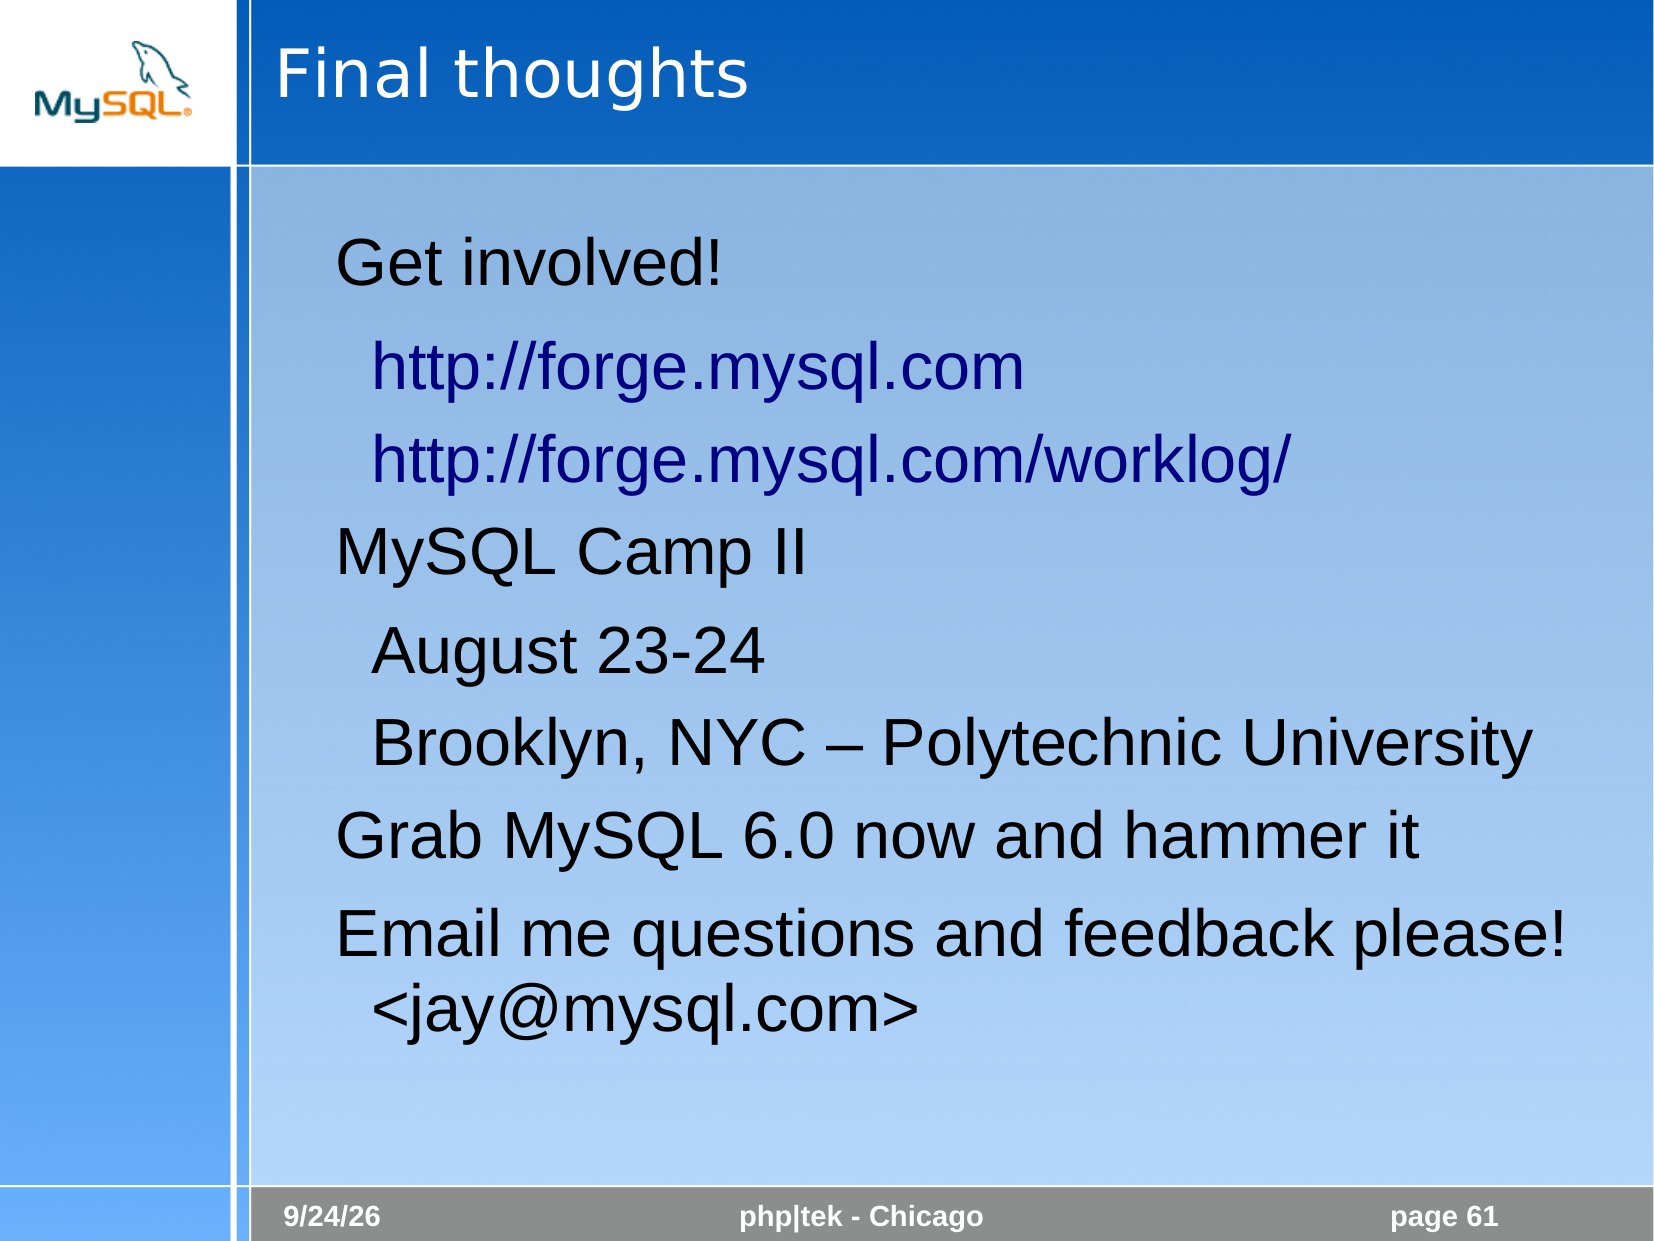

# Final thoughts
Get involved!
http://forge.mysql.com
http://forge.mysql.com/worklog/
MySQL Camp II
August 23-24
Brooklyn, NYC – Polytechnic University
Grab MySQL 6.0 now and hammer it
Email me questions and feedback please! <jay@mysql.com>